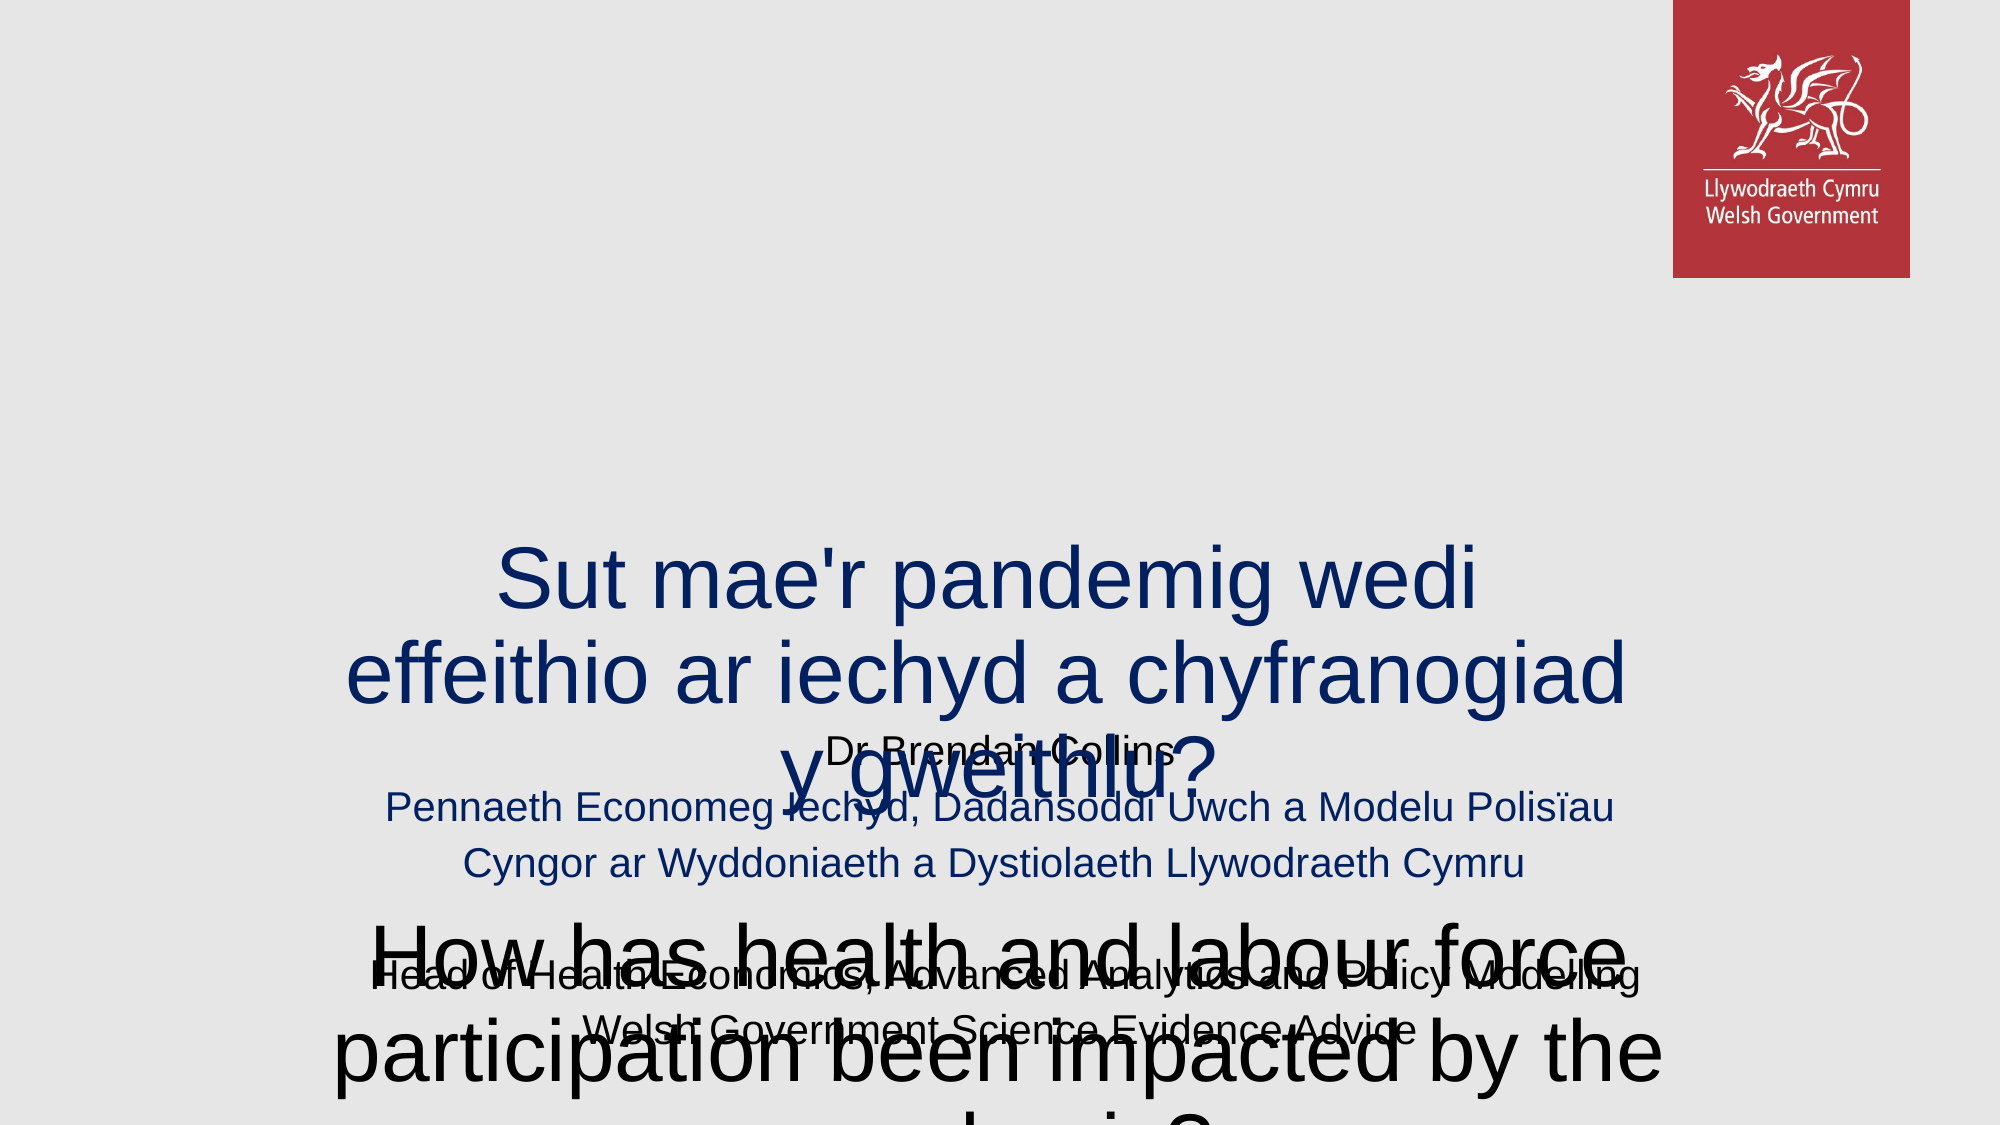

Sut mae'r pandemig wedi
effeithio ar iechyd a chyfranogiad
y gweithlu?
How has health and labour force participation been impacted by the pandemic?
# Dr Brendan Collins
Pennaeth Economeg Iechyd, Dadansoddi Uwch a Modelu Polisïau
Cyngor ar Wyddoniaeth a Dystiolaeth Llywodraeth Cymru
 Head of Health Economics, Advanced Analytics and Policy Modelling
Welsh Government Science Evidence Advice